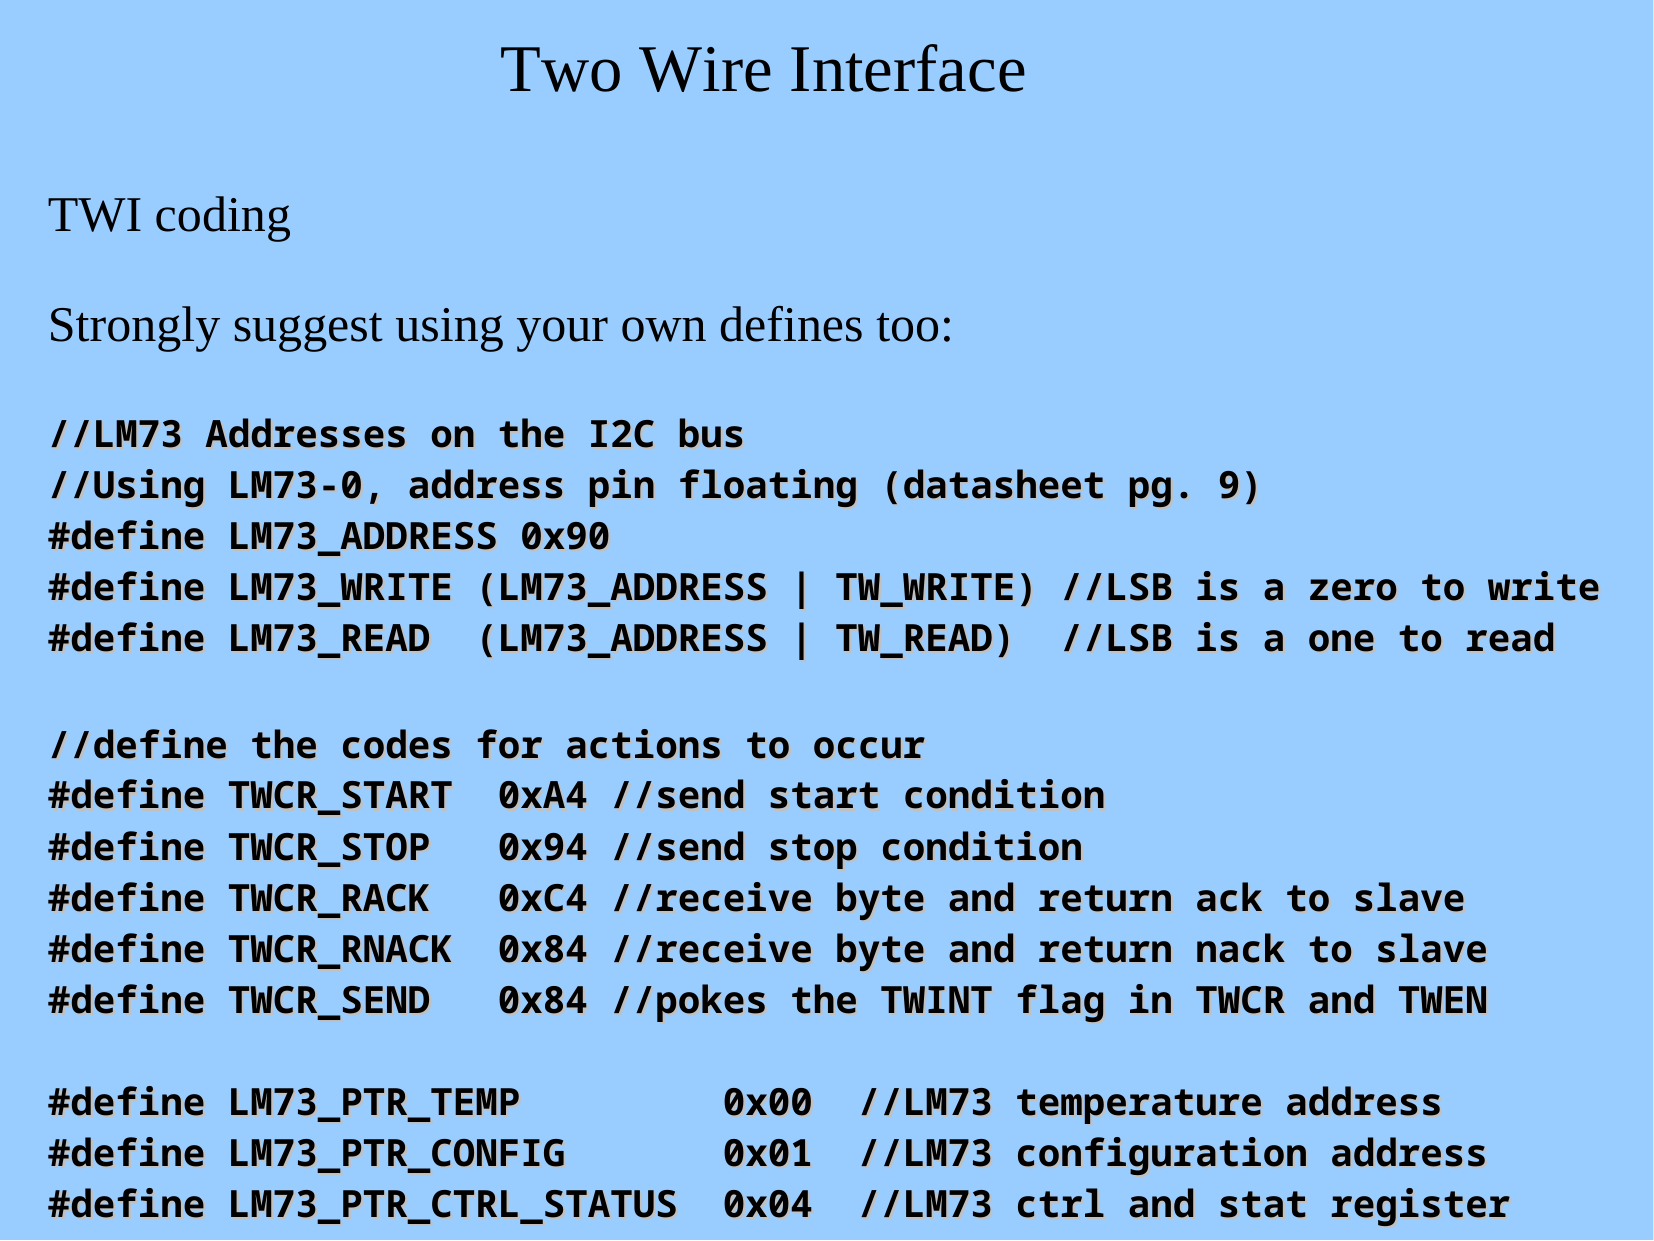

Two Wire Interface
TWI coding
Strongly suggest using your own defines too:
//LM73 Addresses on the I2C bus
//Using LM73-0, address pin floating (datasheet pg. 9)
#define LM73_ADDRESS 0x90
#define LM73_WRITE (LM73_ADDRESS | TW_WRITE) //LSB is a zero to write
#define LM73_READ (LM73_ADDRESS | TW_READ) //LSB is a one to read
//define the codes for actions to occur
#define TWCR_START 0xA4 //send start condition
#define TWCR_STOP 0x94 //send stop condition
#define TWCR_RACK 0xC4 //receive byte and return ack to slave
#define TWCR_RNACK 0x84 //receive byte and return nack to slave
#define TWCR_SEND 0x84 //pokes the TWINT flag in TWCR and TWEN
#define LM73_PTR_TEMP 0x00 //LM73 temperature address
#define LM73_PTR_CONFIG 0x01 //LM73 configuration address
#define LM73_PTR_CTRL_STATUS 0x04 //LM73 ctrl and stat register